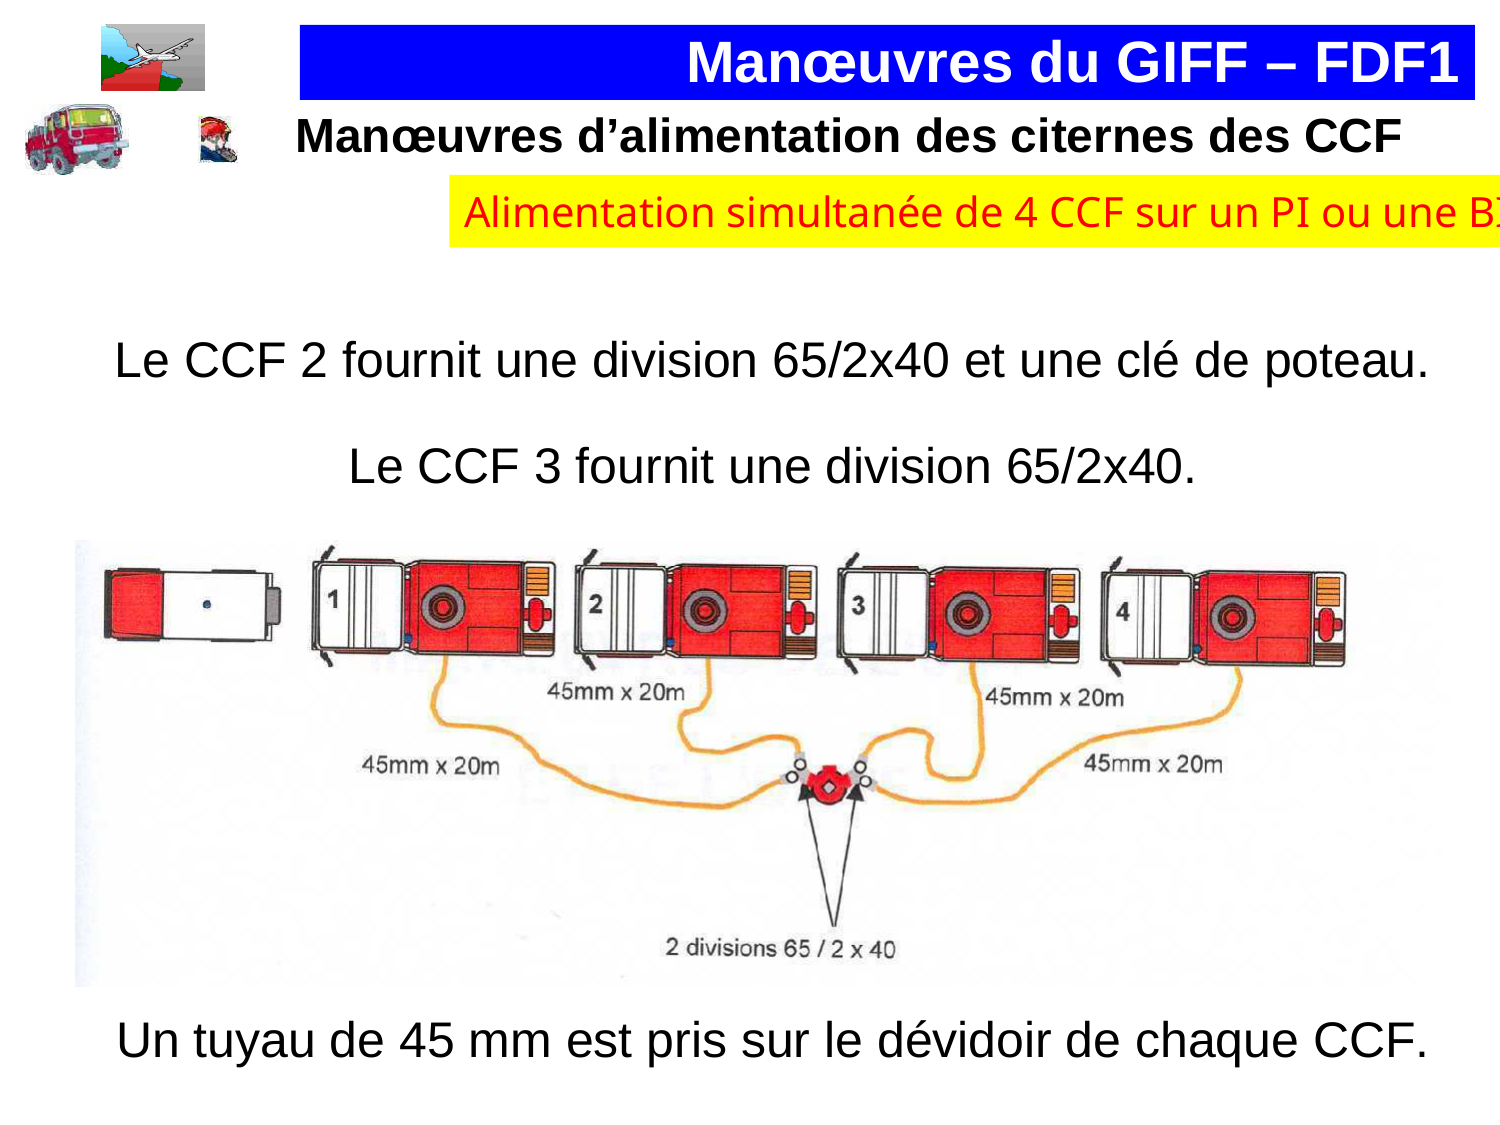

Manœuvres du GIFF – FDF1
Manœuvres d’alimentation des citernes des CCF
Alimentation simultanée de 4 CCF sur un PI ou une BI
Le CCF 2 fournit une division 65/2x40 et une clé de poteau.
Le CCF 3 fournit une division 65/2x40.
Un tuyau de 45 mm est pris sur le dévidoir de chaque CCF.